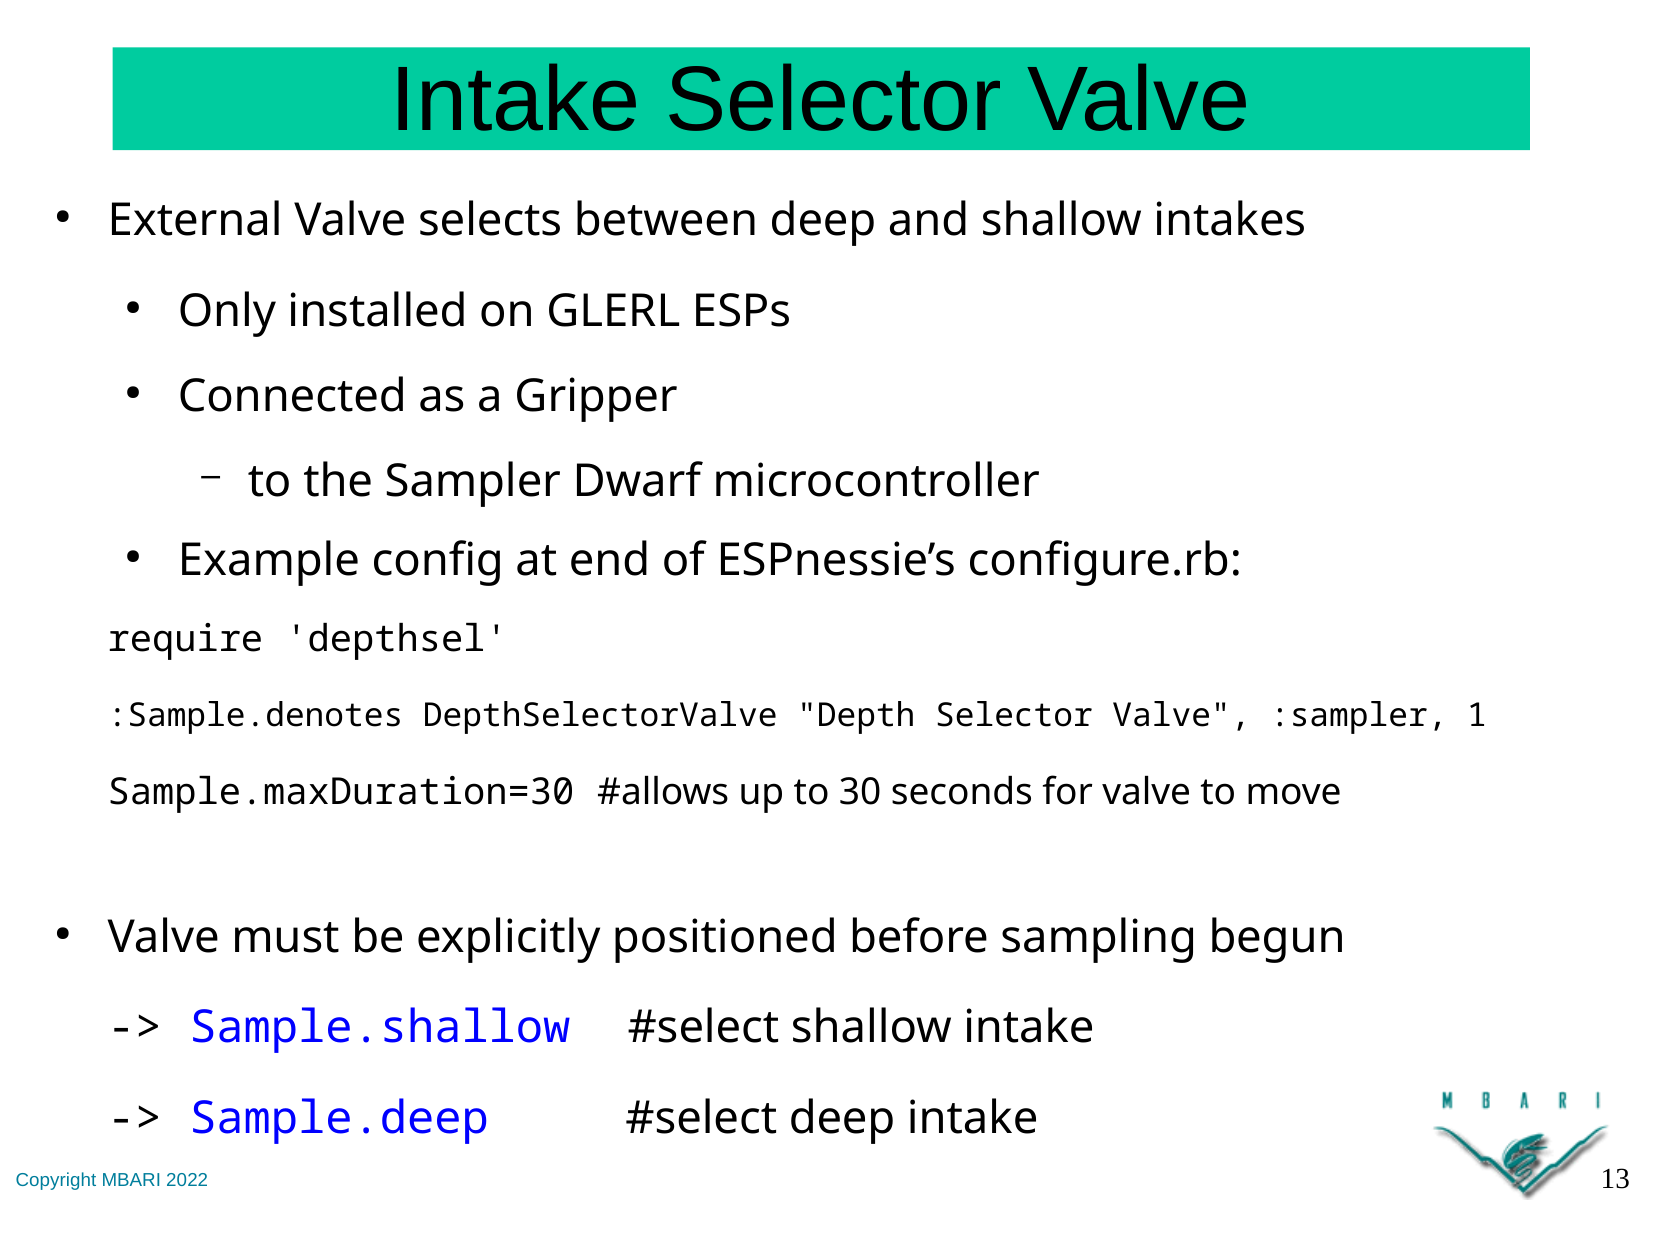

# Intake Selector Valve
External Valve selects between deep and shallow intakes
Only installed on GLERL ESPs
Connected as a Gripper
to the Sampler Dwarf microcontroller
Example config at end of ESPnessie’s configure.rb:
require 'depthsel'
:Sample.denotes DepthSelectorValve "Depth Selector Valve", :sampler, 1
Sample.maxDuration=30 #allows up to 30 seconds for valve to move
Valve must be explicitly positioned before sampling begun
-> Sample.shallow	#select shallow intake
-> Sample.deep #select deep intake